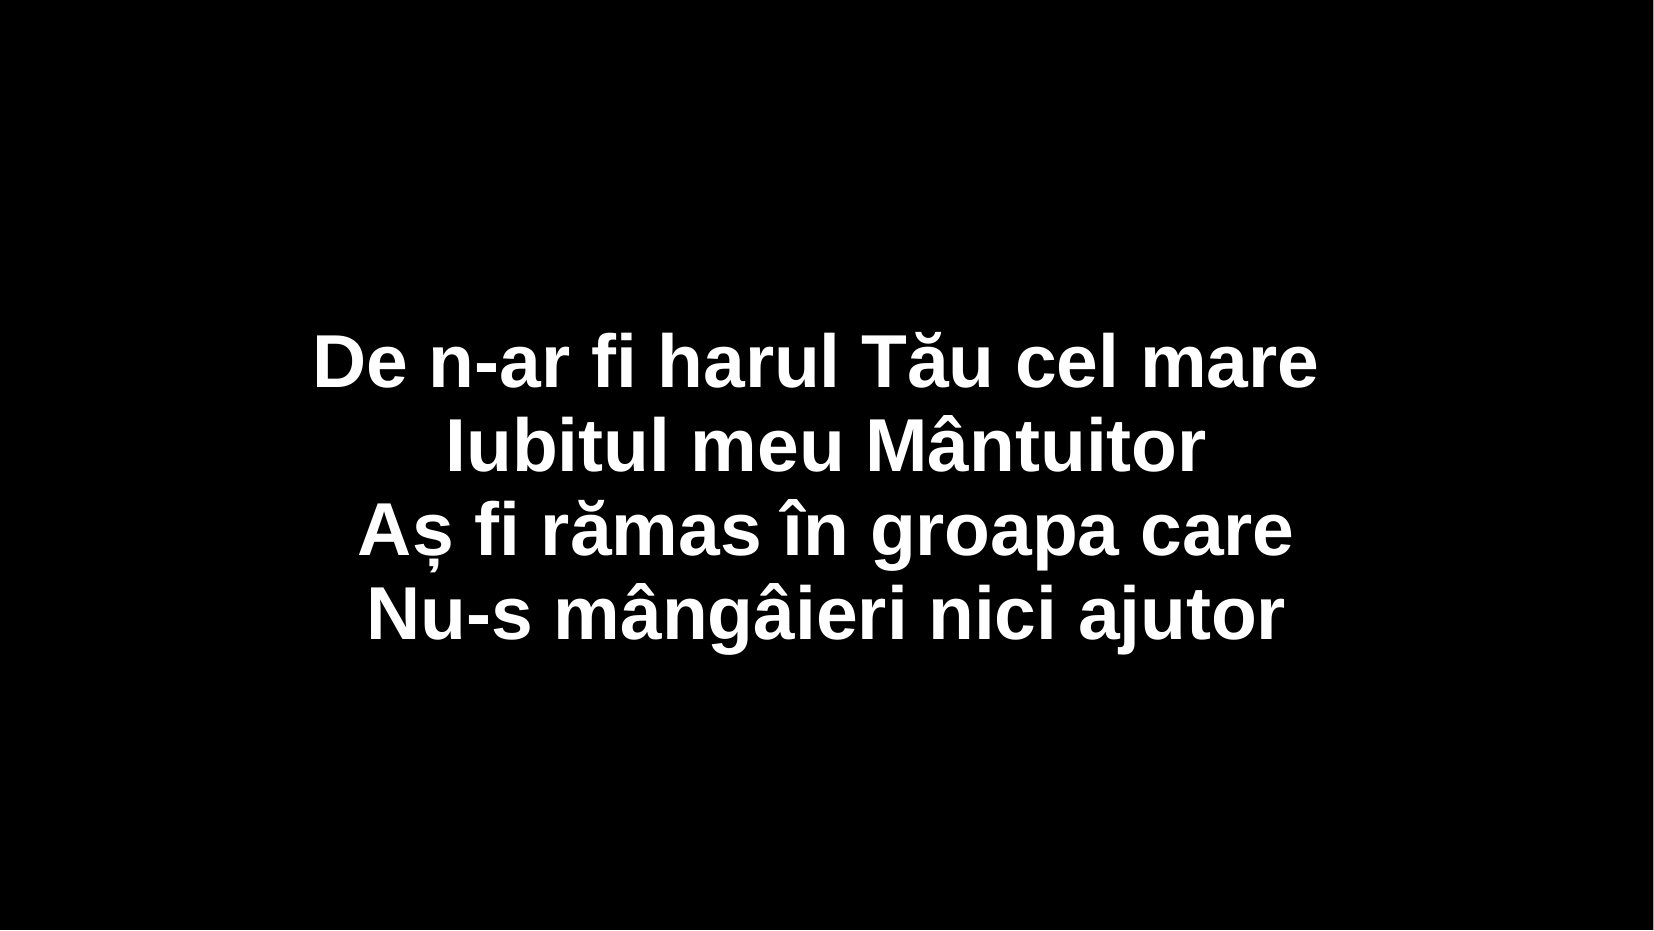

# De n-ar fi harul Tău cel mare
Iubitul meu Mântuitor
Aș fi rămas în groapa care
Nu-s mângâieri nici ajutor